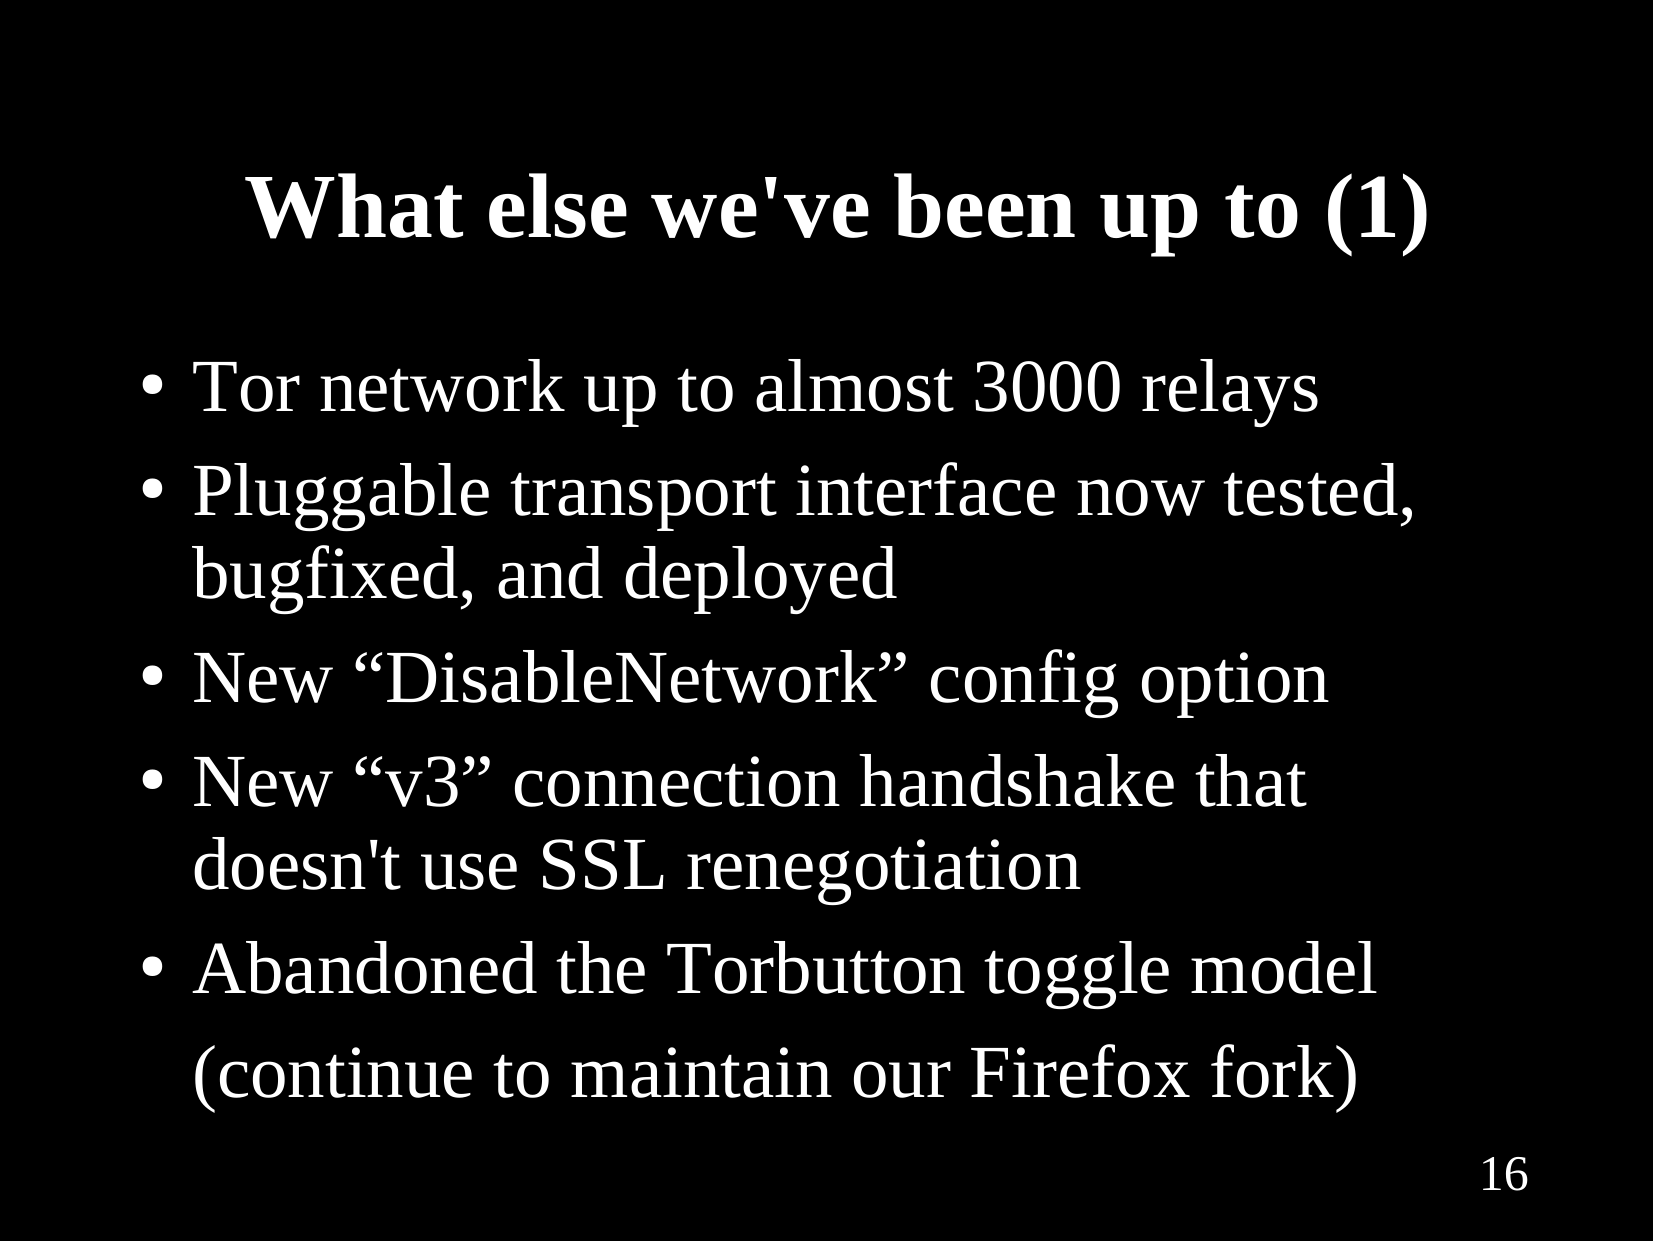

# What else we've been up to (1)
Tor network up to almost 3000 relays
Pluggable transport interface now tested, bugfixed, and deployed
New “DisableNetwork” config option
New “v3” connection handshake that doesn't use SSL renegotiation
Abandoned the Torbutton toggle model
(continue to maintain our Firefox fork)